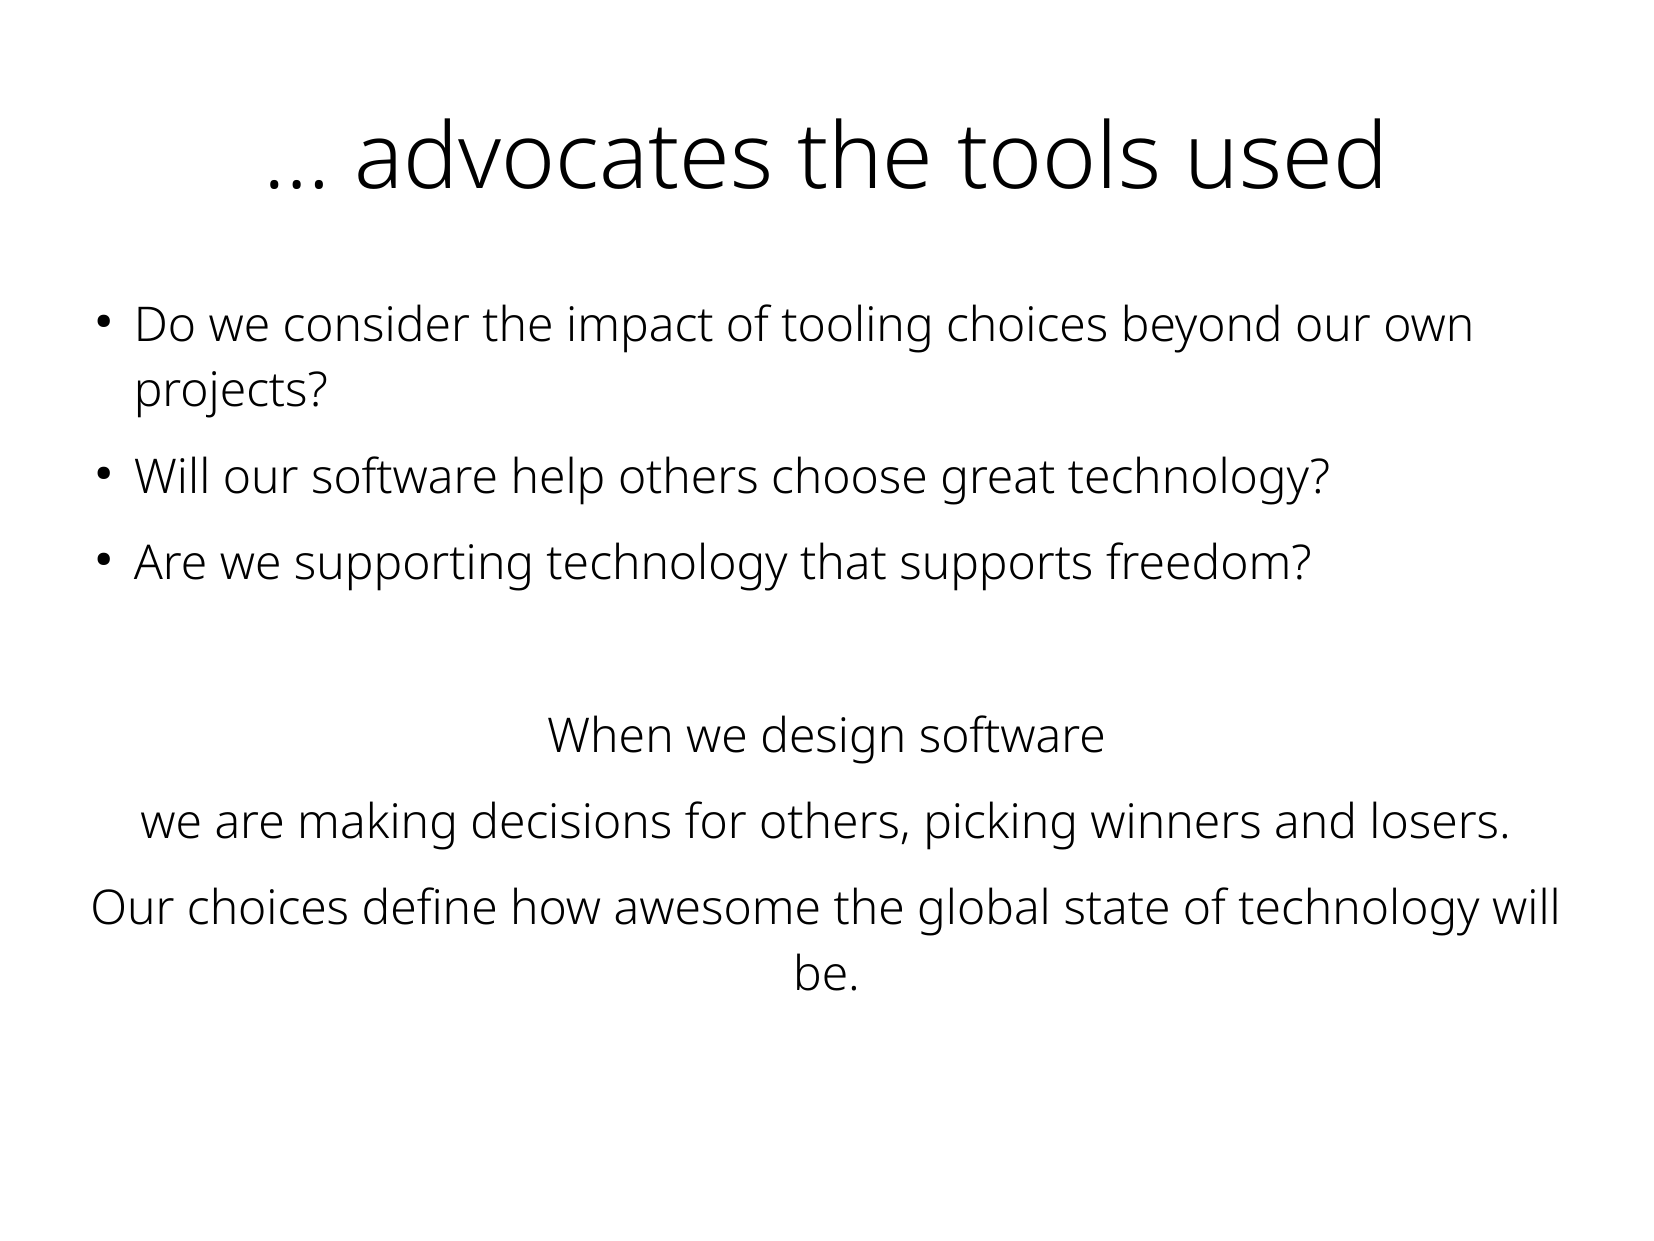

# … advocates the tools used
Do we consider the impact of tooling choices beyond our own projects?
Will our software help others choose great technology?
Are we supporting technology that supports freedom?
When we design software
we are making decisions for others, picking winners and losers.
Our choices define how awesome the global state of technology will be.